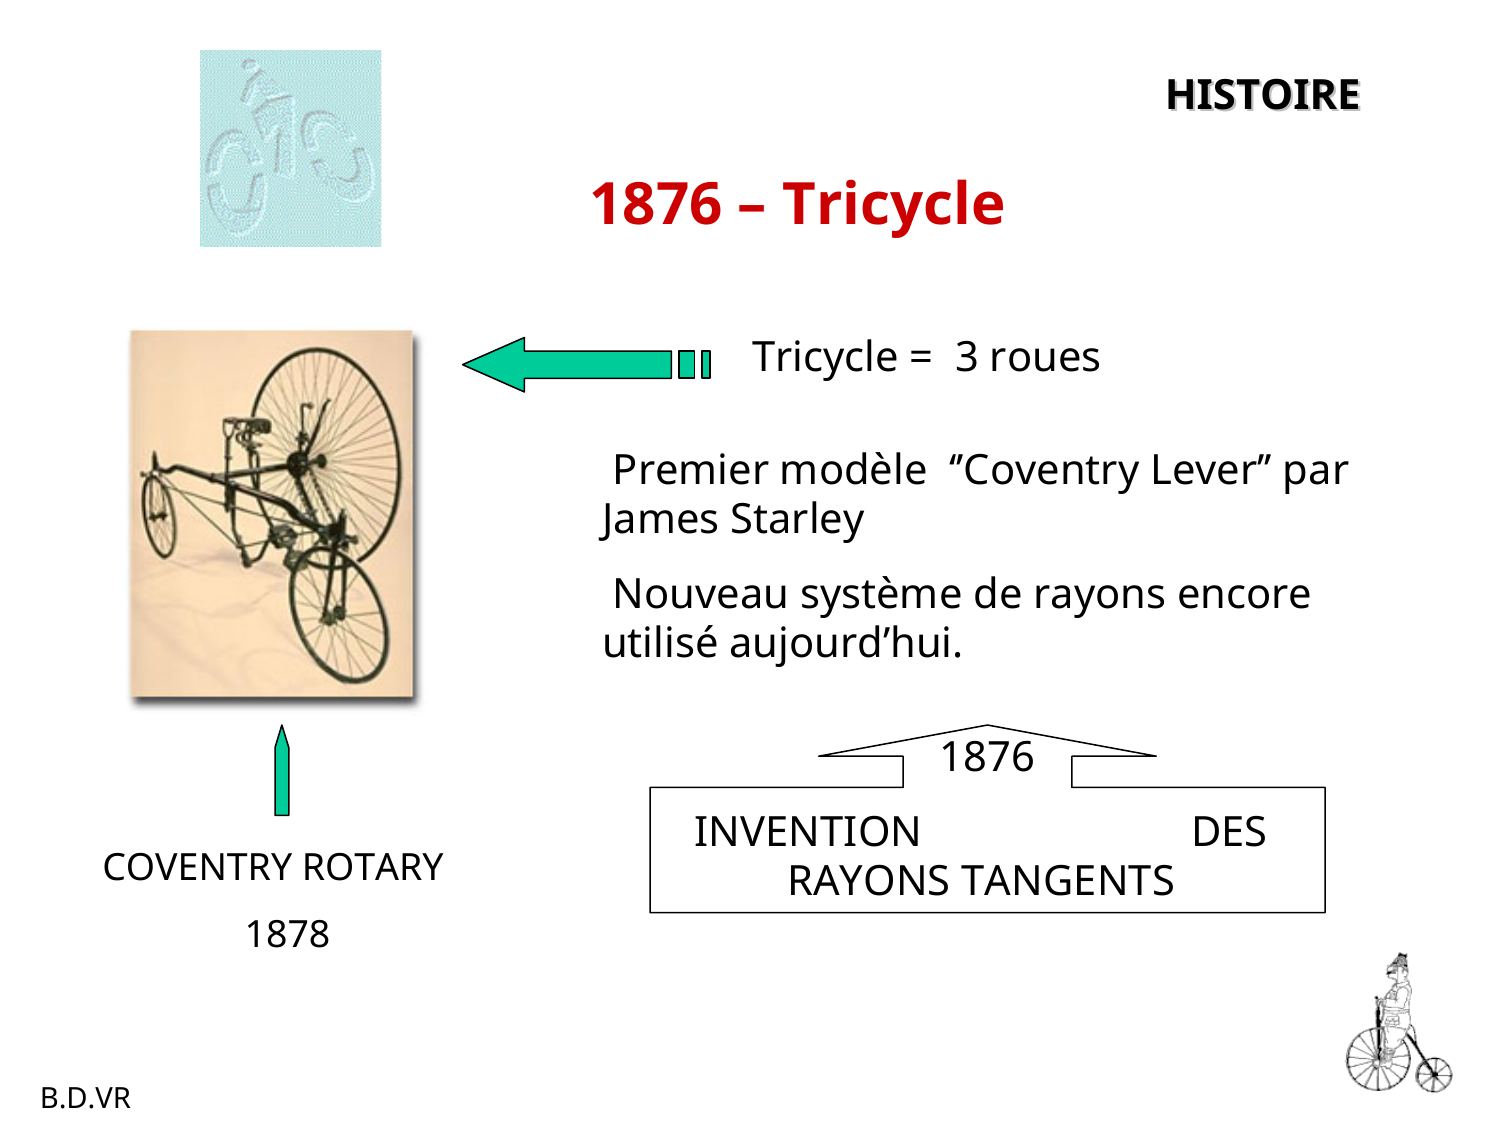

HISTOIRE
1876 – Tricycle
Tricycle =  3 roues
 Premier modèle ‘’Coventry Lever’’ par James Starley
 Nouveau système de rayons encore utilisé aujourd’hui.
1876
INVENTION DES RAYONS TANGENTS
COVENTRY ROTARY
1878
B.D.VR